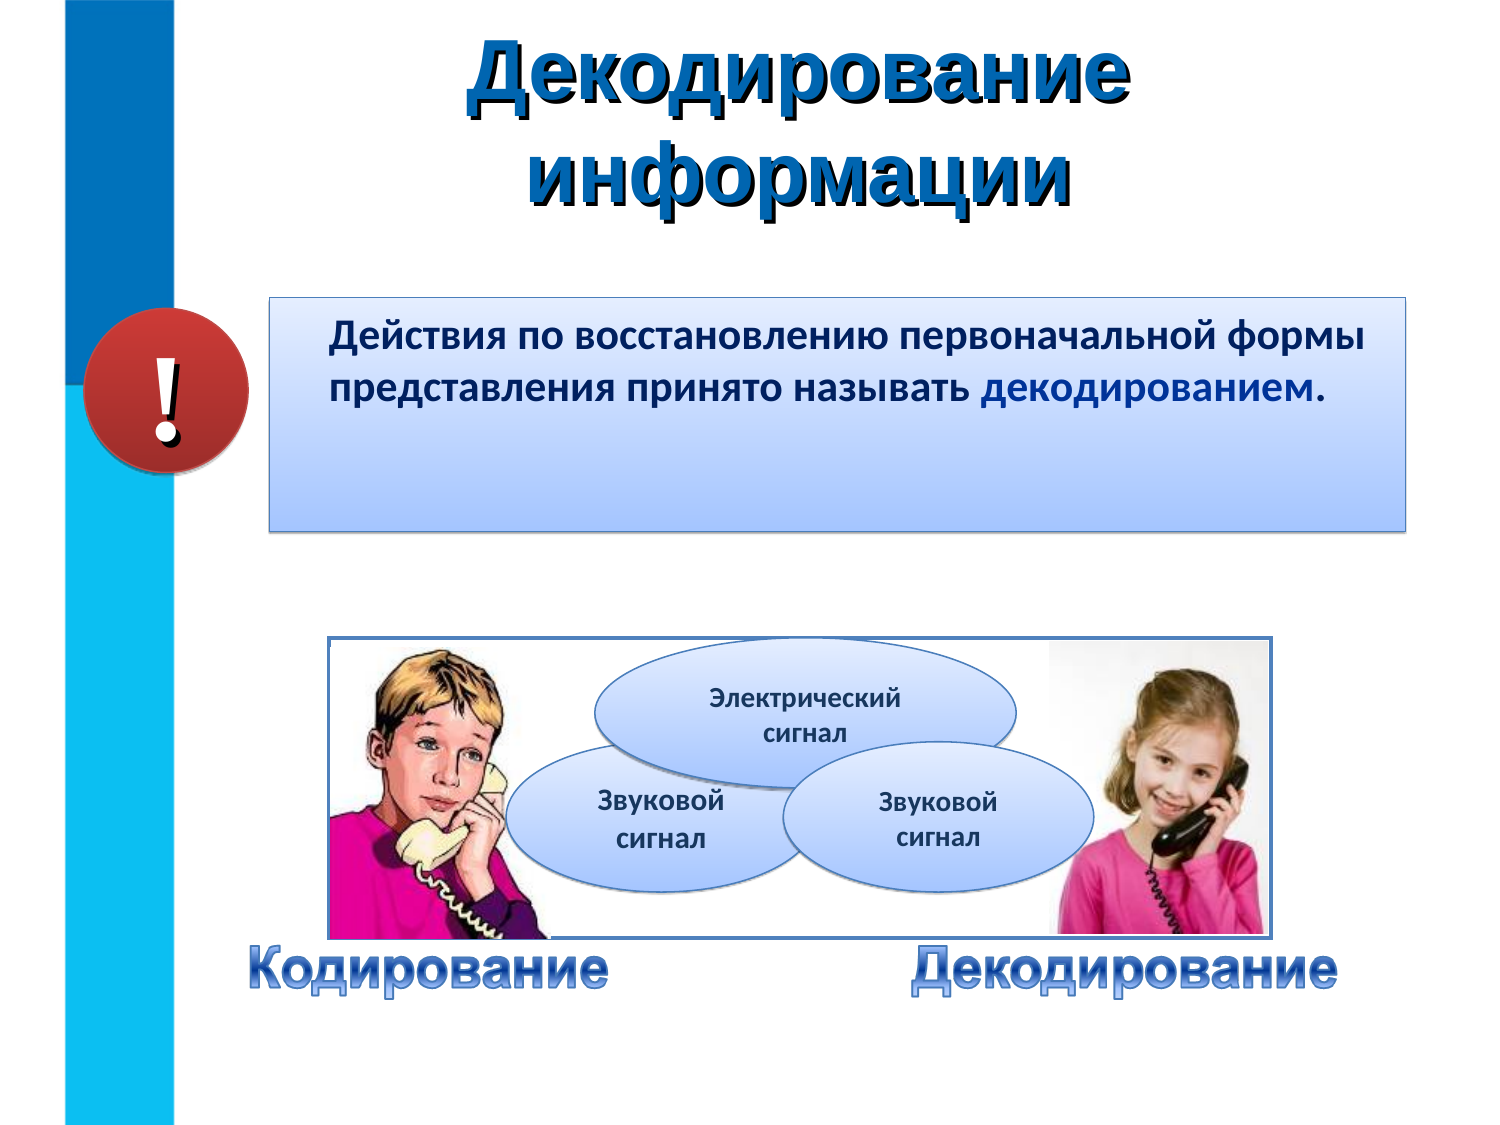

# Декодирование информации
Действия по восстановлению первоначальной формы представления принято называть декодированием.
!
Электрический сигнал
Звуковой сигнал
Звуковой сигнал